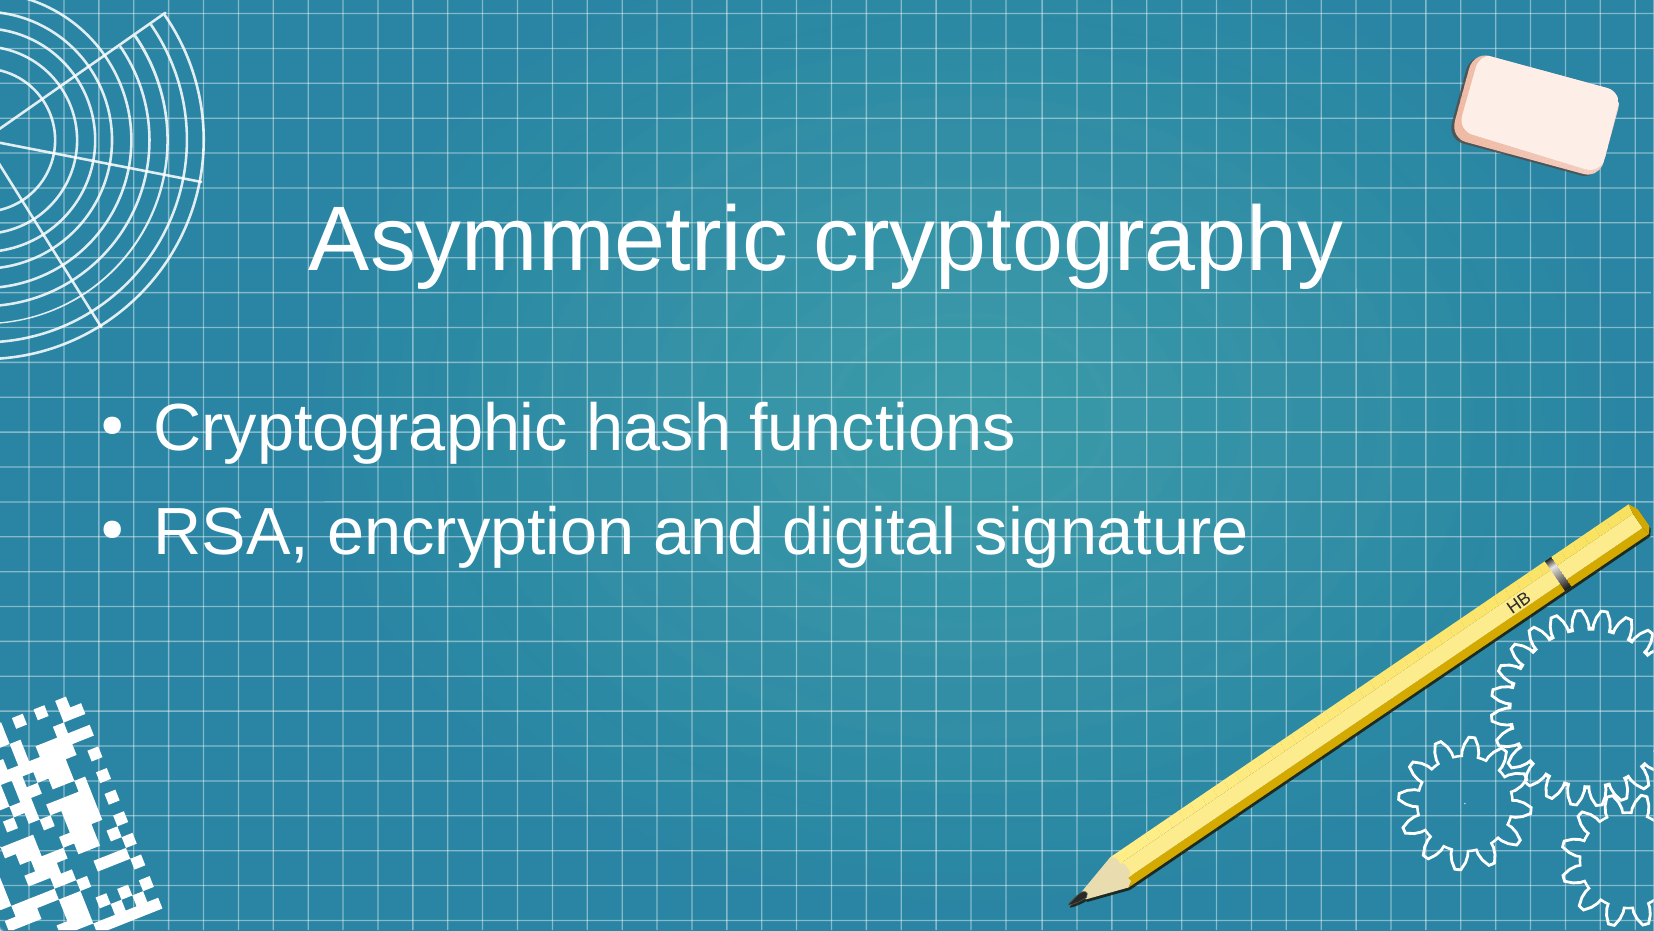

# Asymmetric cryptography
Cryptographic hash functions
RSA, encryption and digital signature